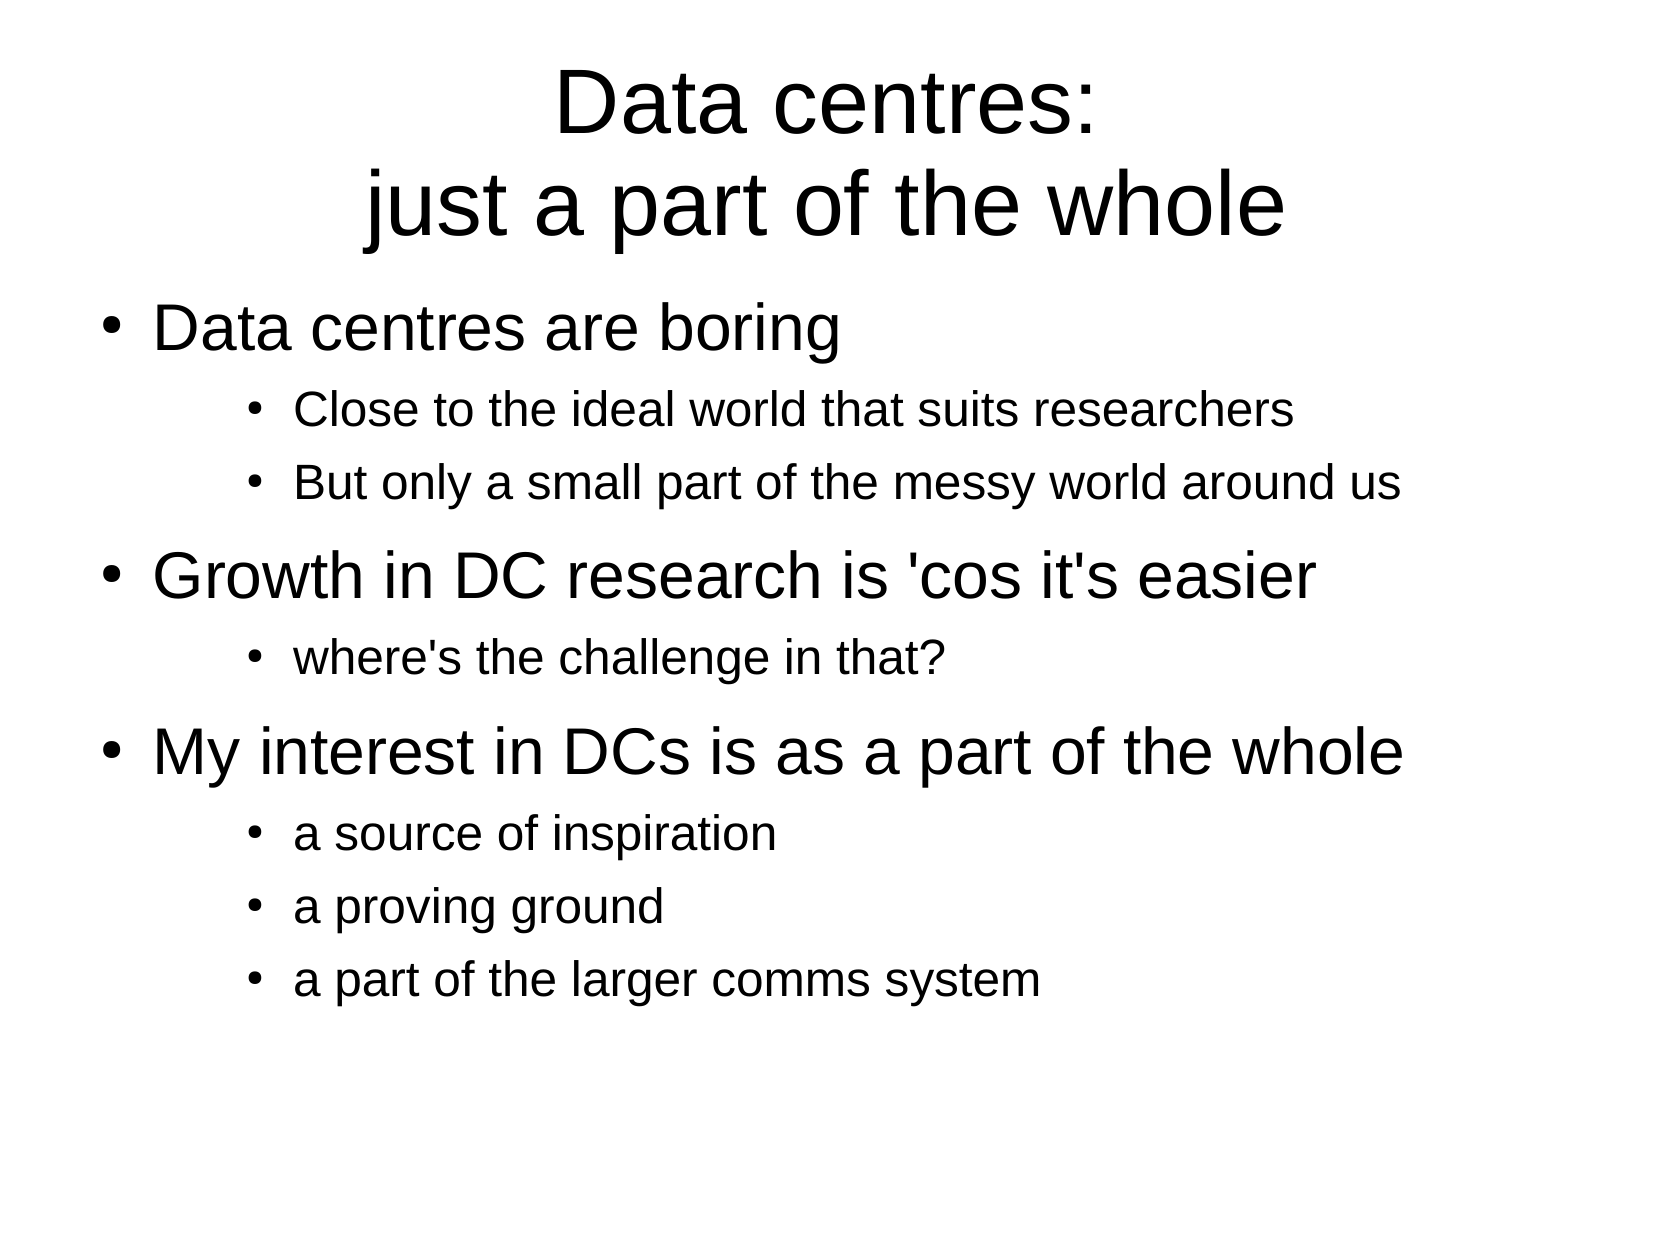

# Data centres: just a part of the whole
Data centres are boring
Close to the ideal world that suits researchers
But only a small part of the messy world around us
Growth in DC research is 'cos it's easier
where's the challenge in that?
My interest in DCs is as a part of the whole
a source of inspiration
a proving ground
a part of the larger comms system